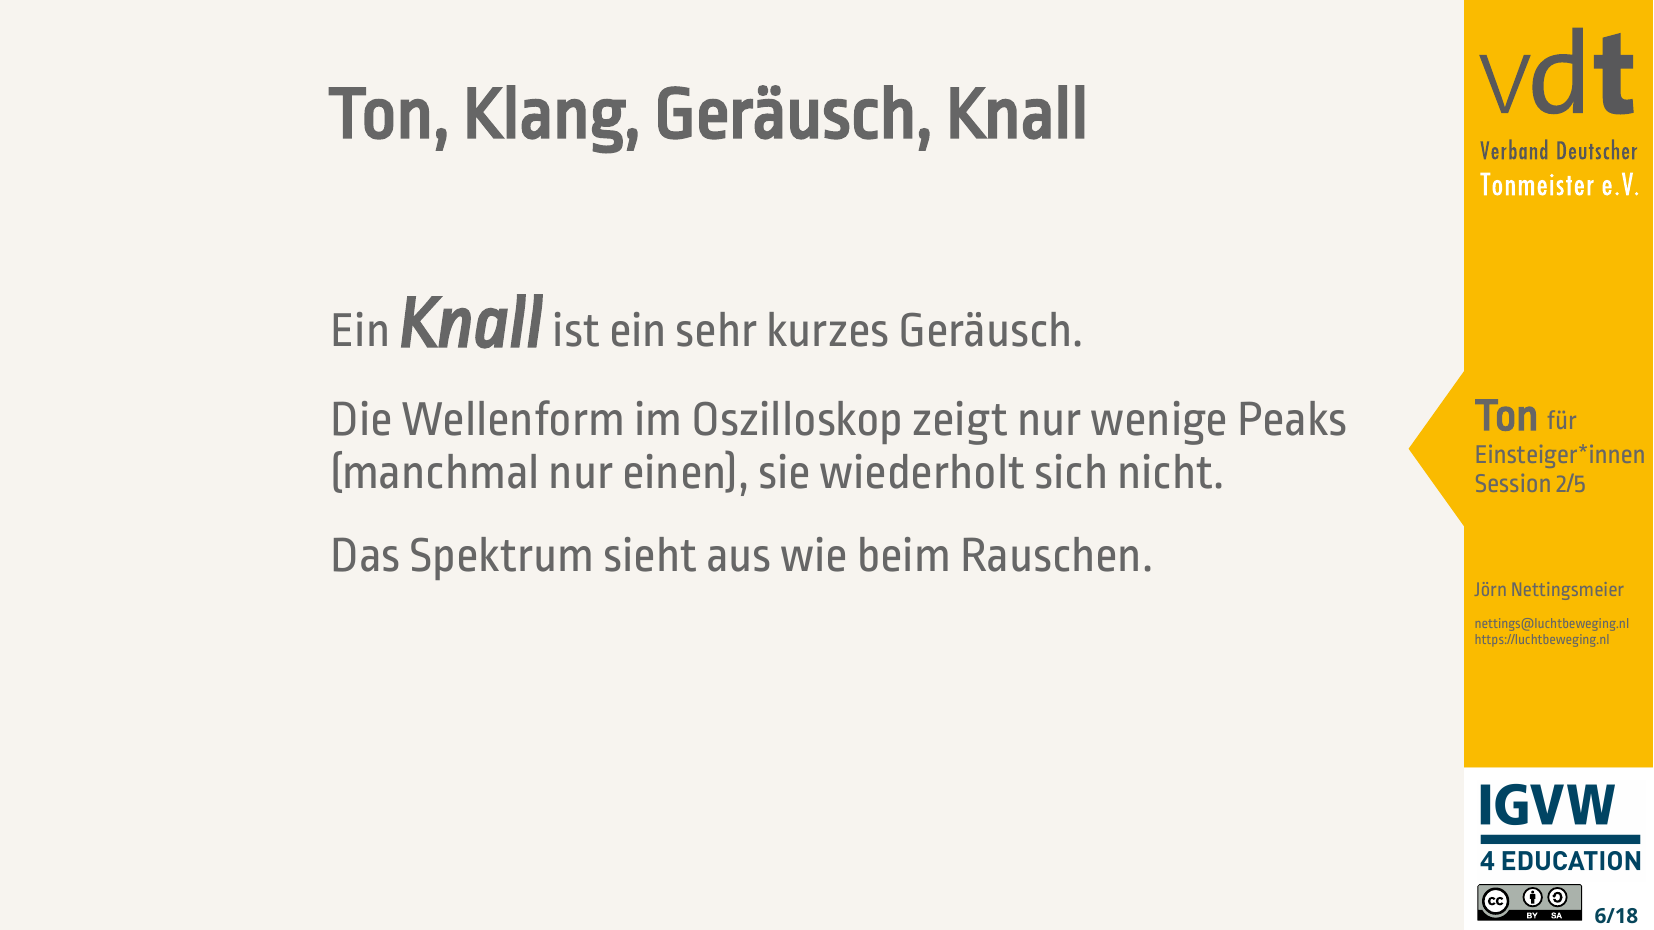

# Ton, Klang, Geräusch, Knall
Ein Knall ist ein sehr kurzes Geräusch.
Die Wellenform im Oszilloskop zeigt nur wenige Peaks (manchmal nur einen), sie wiederholt sich nicht.
Das Spektrum sieht aus wie beim Rauschen.